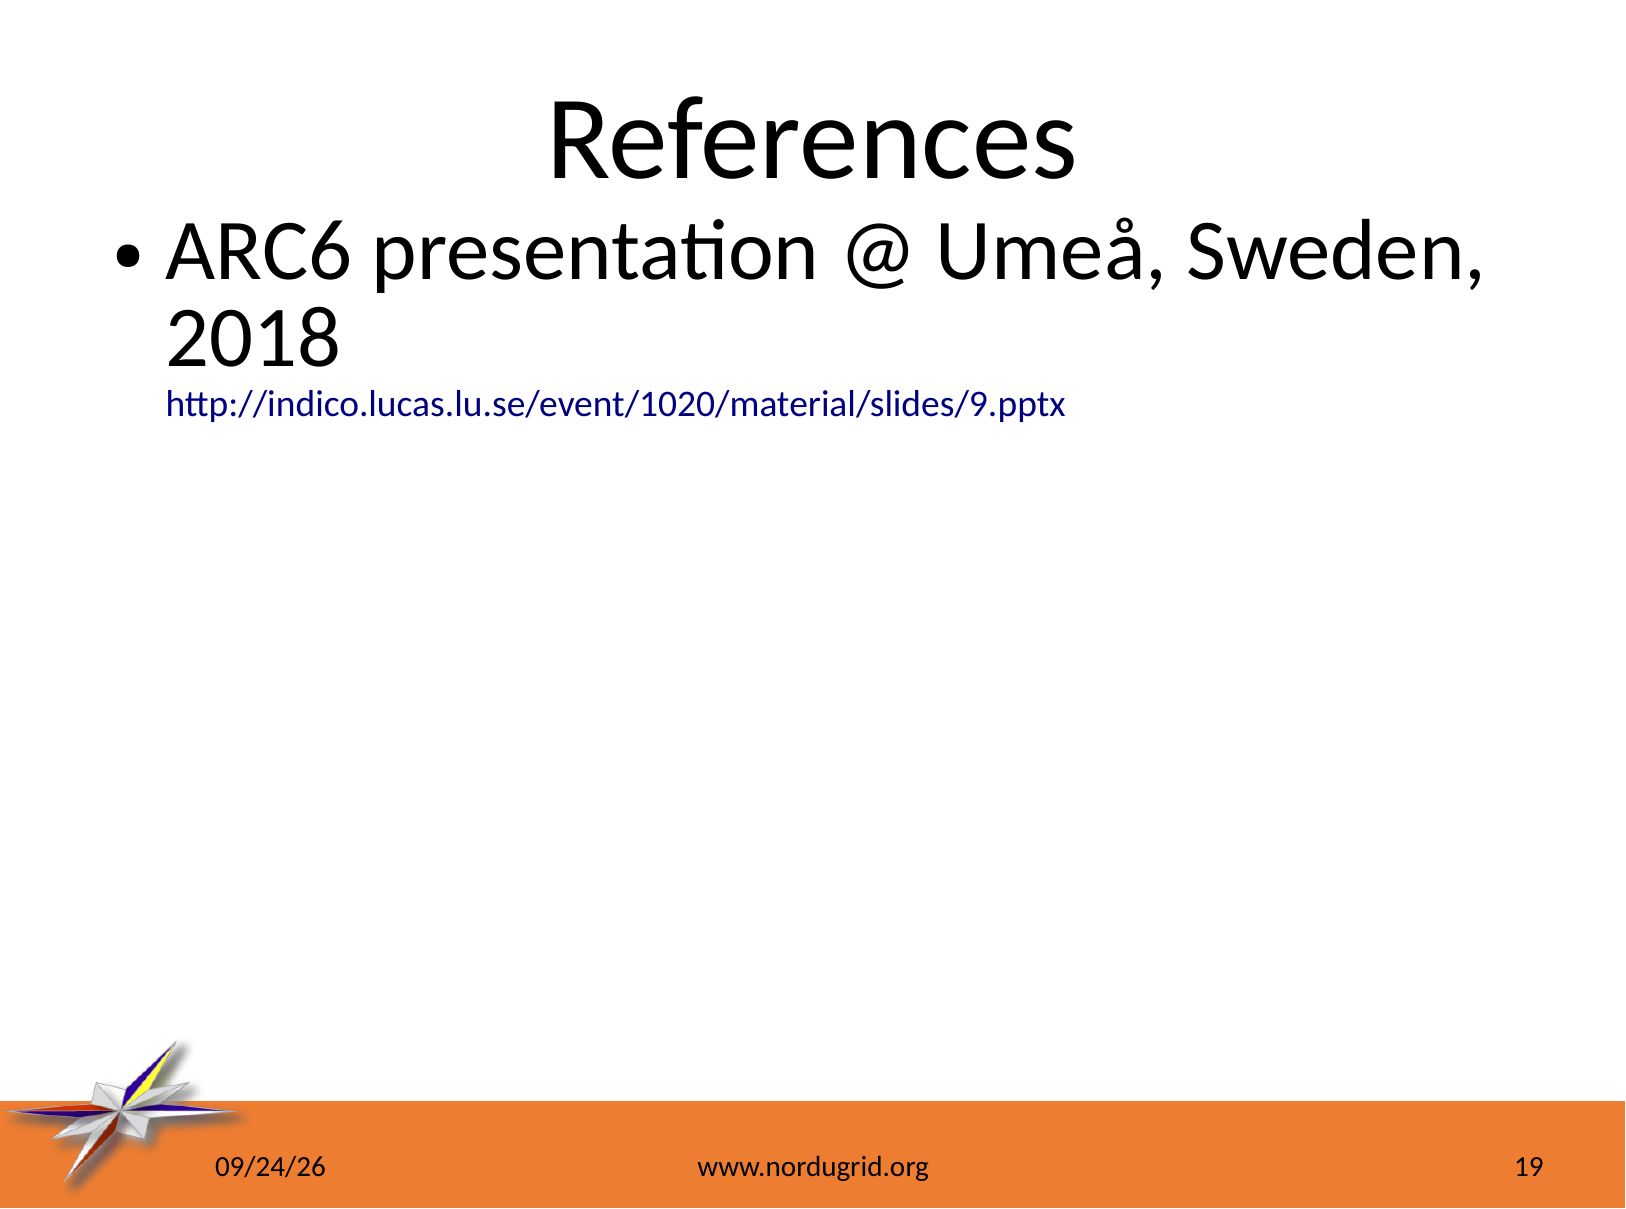

# References
ARC6 presentation @ Umeå, Sweden, 2018
http://indico.lucas.lu.se/event/1020/material/slides/9.pptx
www.nordugrid.org
19